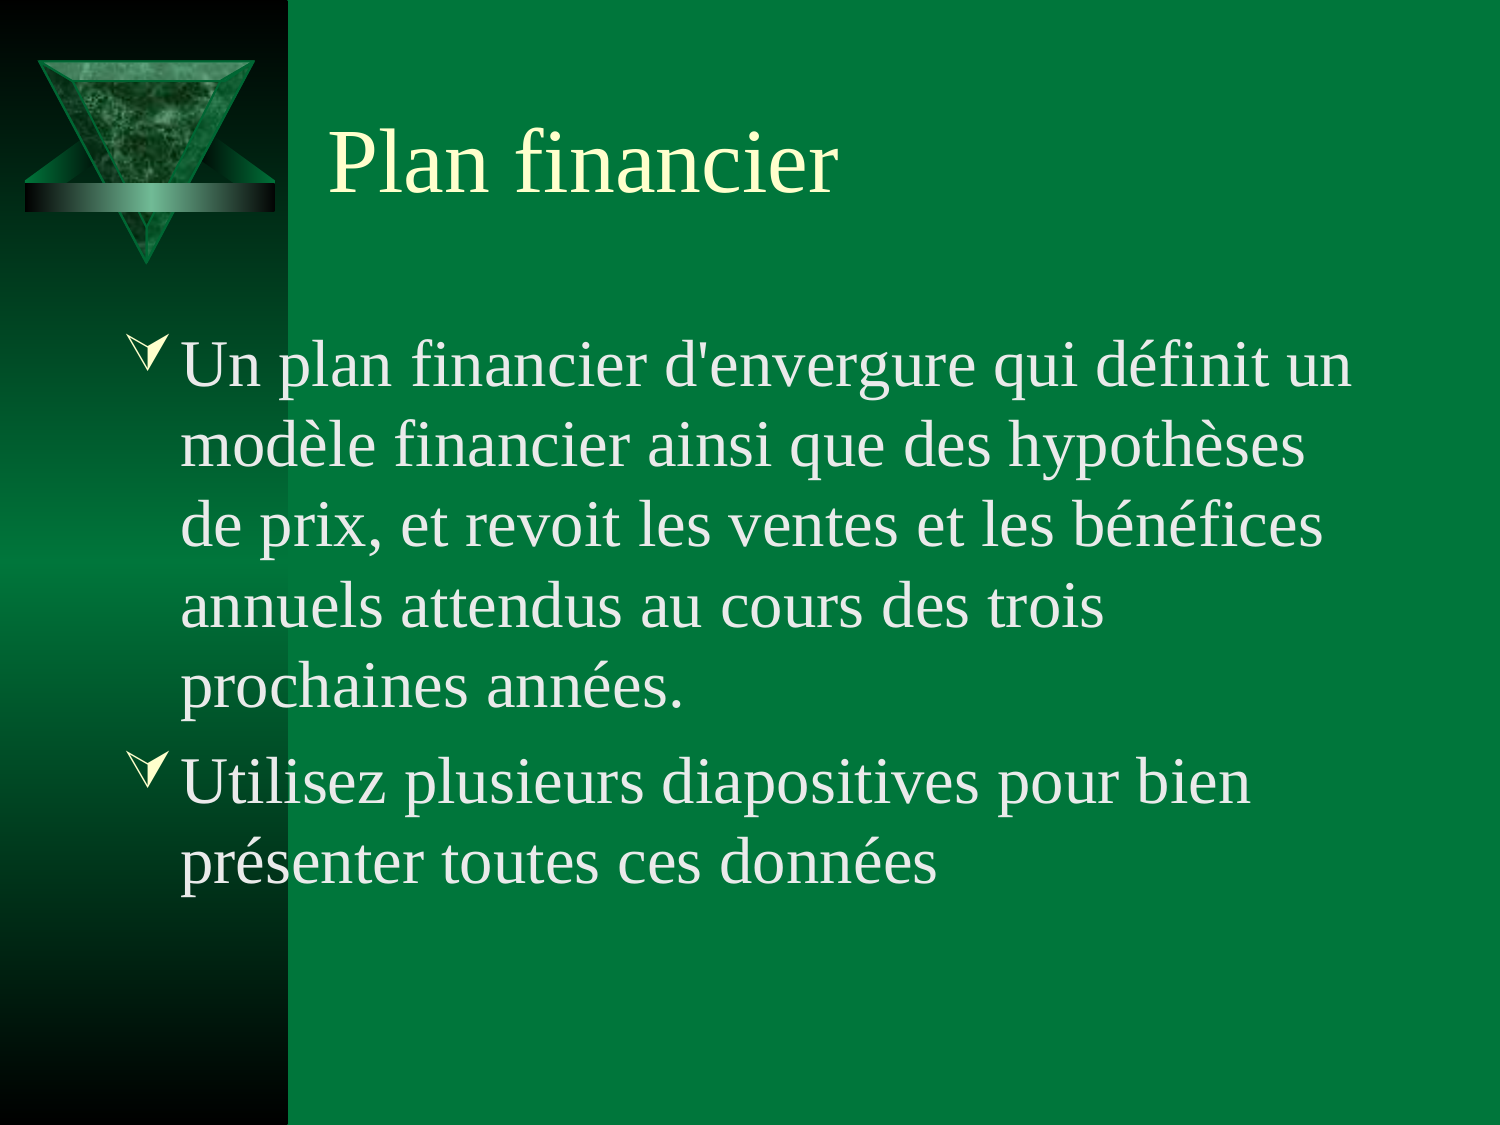

# Plan financier
Un plan financier d'envergure qui définit un modèle financier ainsi que des hypothèses de prix, et revoit les ventes et les bénéfices annuels attendus au cours des trois prochaines années.
Utilisez plusieurs diapositives pour bien présenter toutes ces données